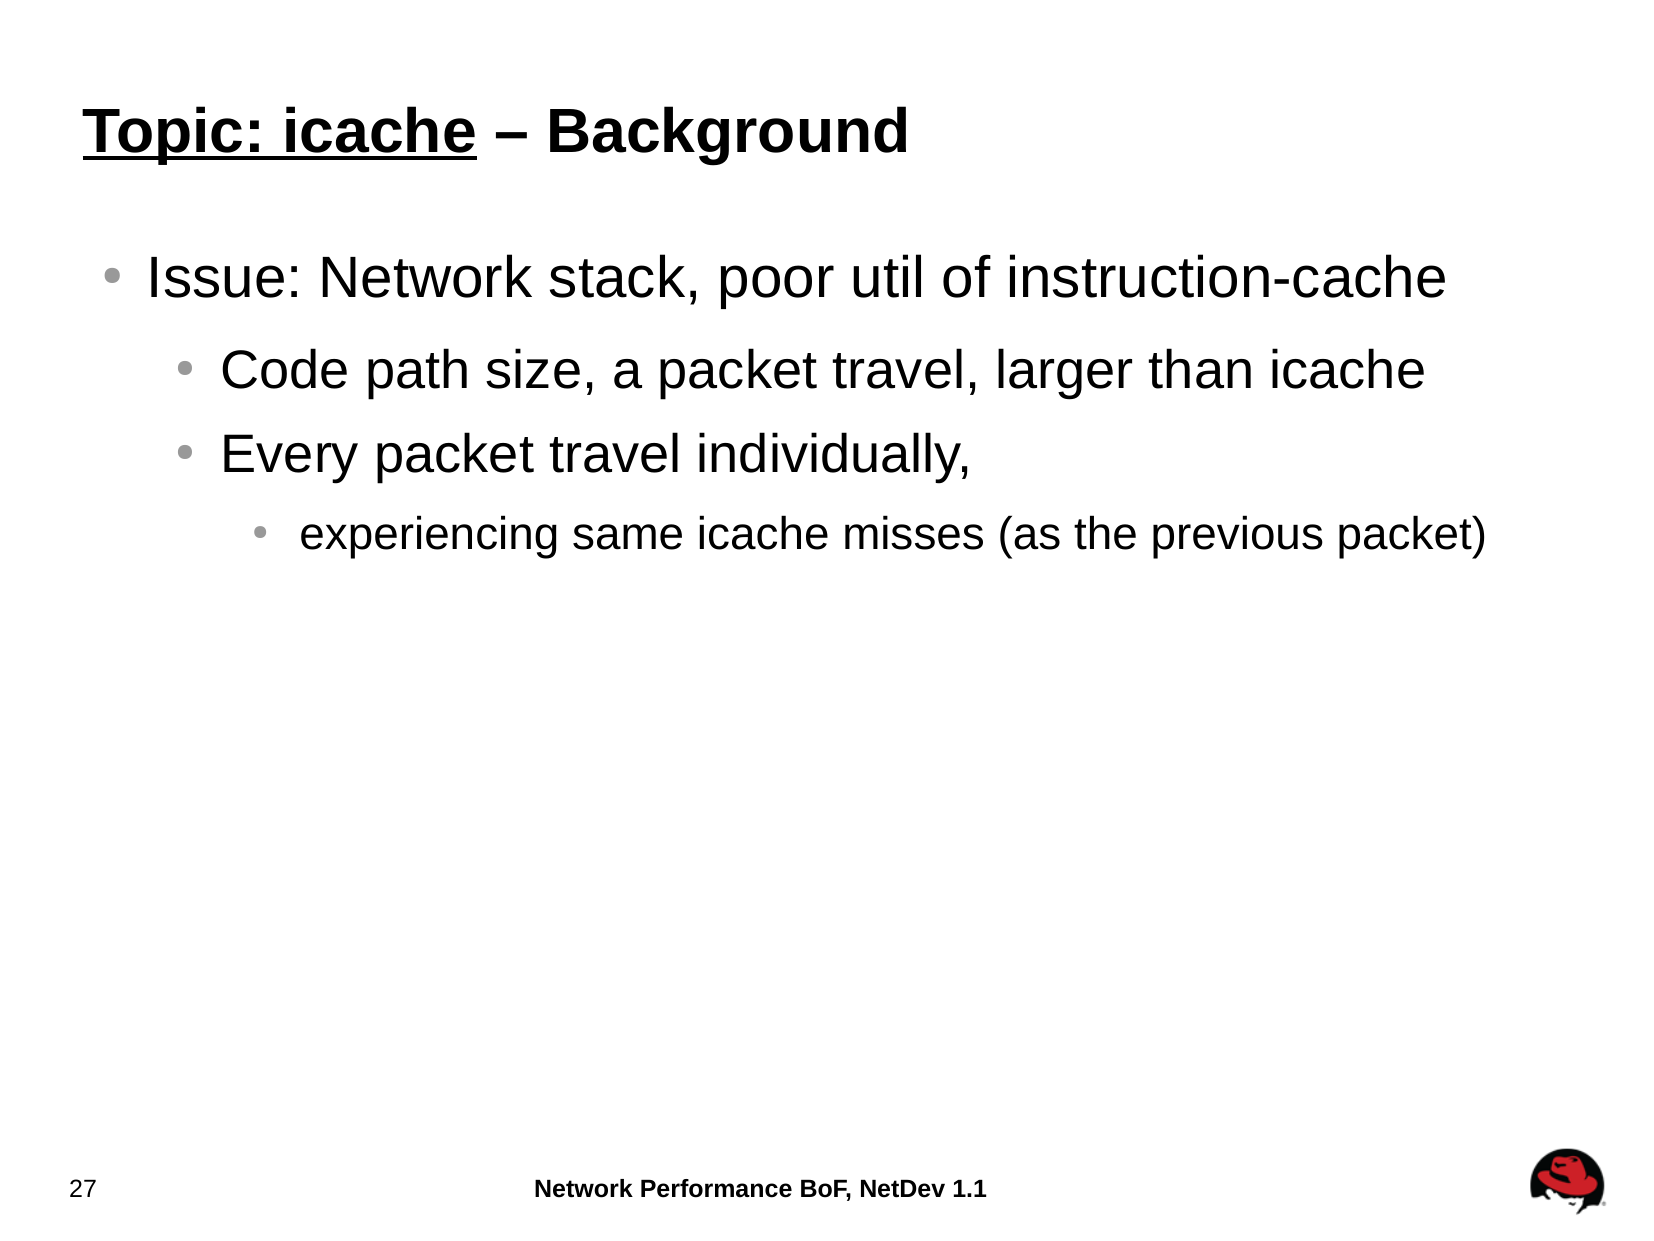

# Topic: icache – Background
Issue: Network stack, poor util of instruction-cache
Code path size, a packet travel, larger than icache
Every packet travel individually,
experiencing same icache misses (as the previous packet)